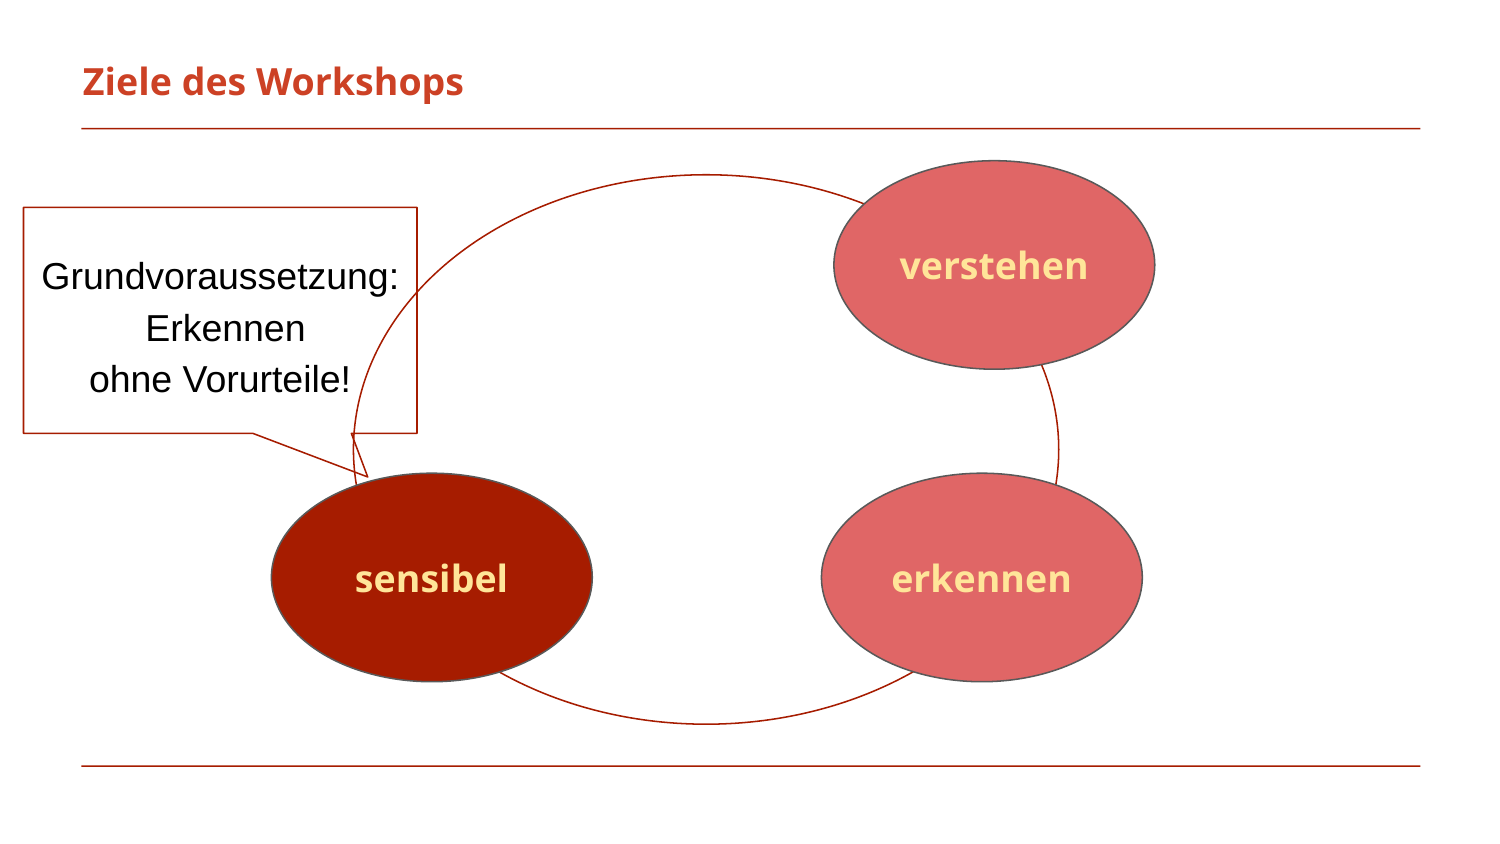

Ziele des Workshops
verstehen
Grundvoraussetzung: Erkennen
ohne Vorurteile!
sensibel
erkennen